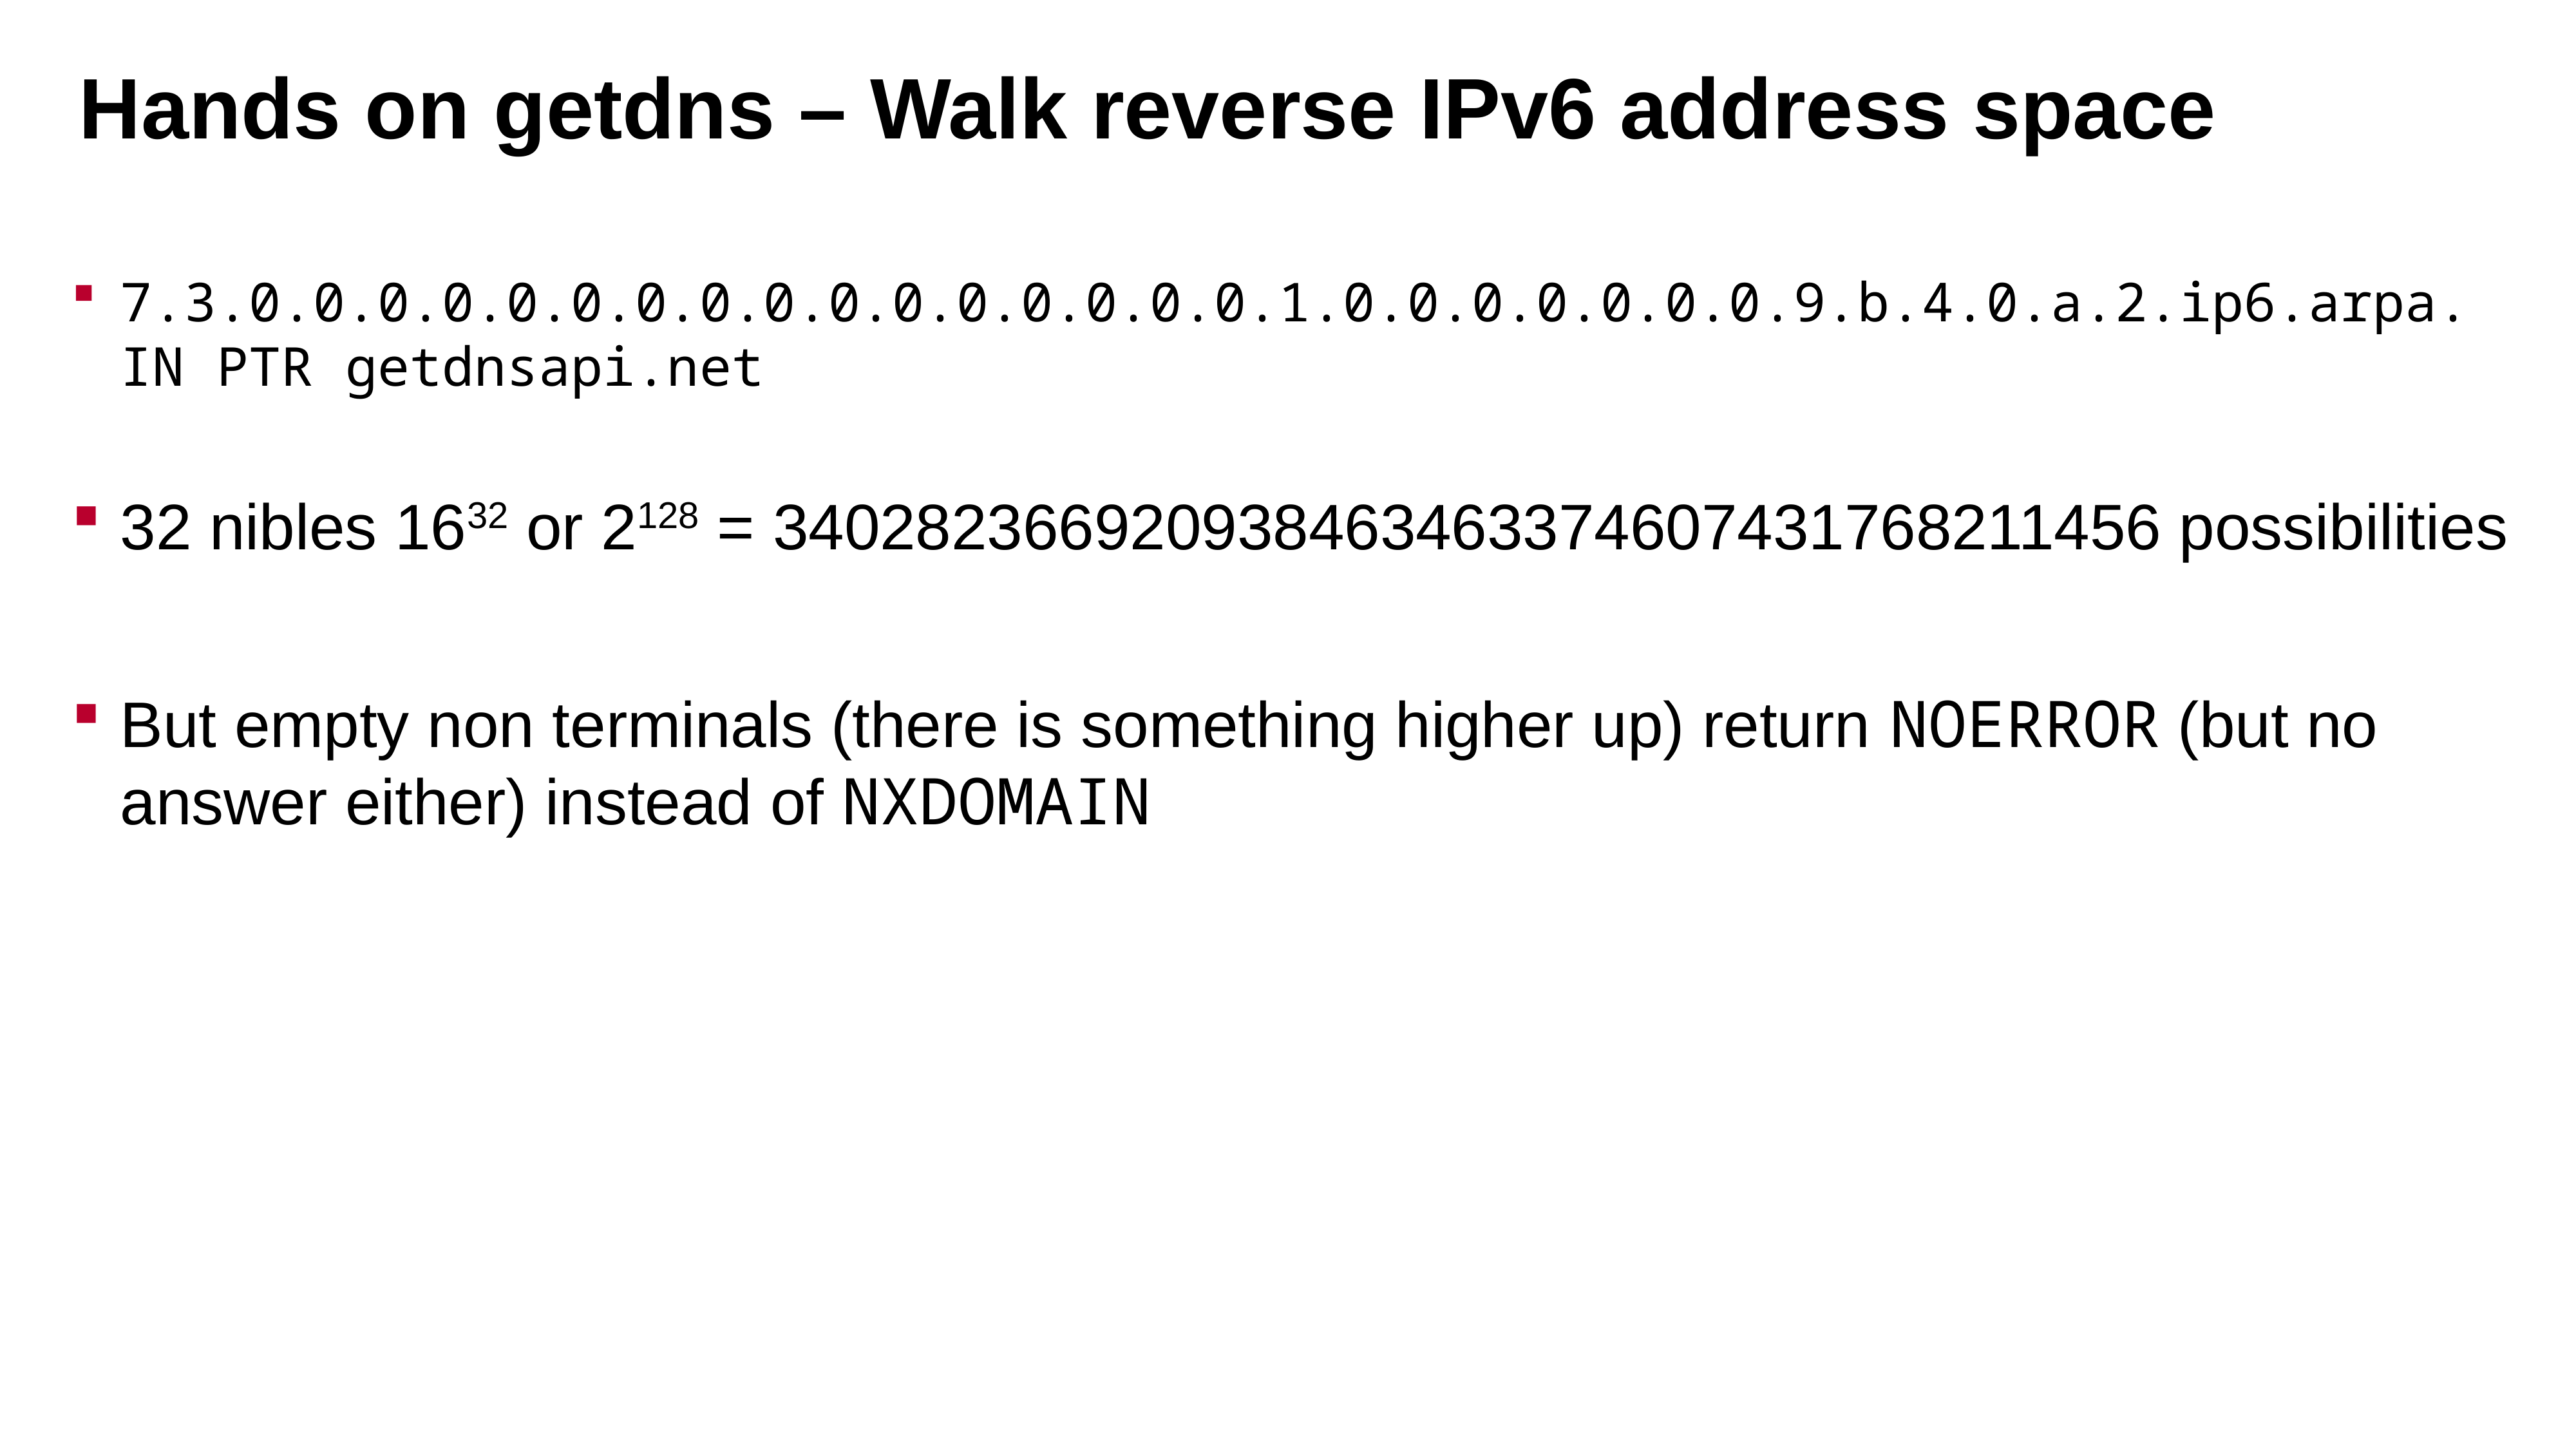

# Hands on getdns – Walk reverse IPv6 address space
7.3.0.0.0.0.0.0.0.0.0.0.0.0.0.0.0.0.1.0.0.0.0.0.0.0.9.b.4.0.a.2.ip6.arpa. IN PTR getdnsapi.net
32 nibles 1632 or 2128 = 340282366920938463463374607431768211456 possibilities
But empty non terminals (there is something higher up) return NOERROR (but no answer either) instead of NXDOMAIN